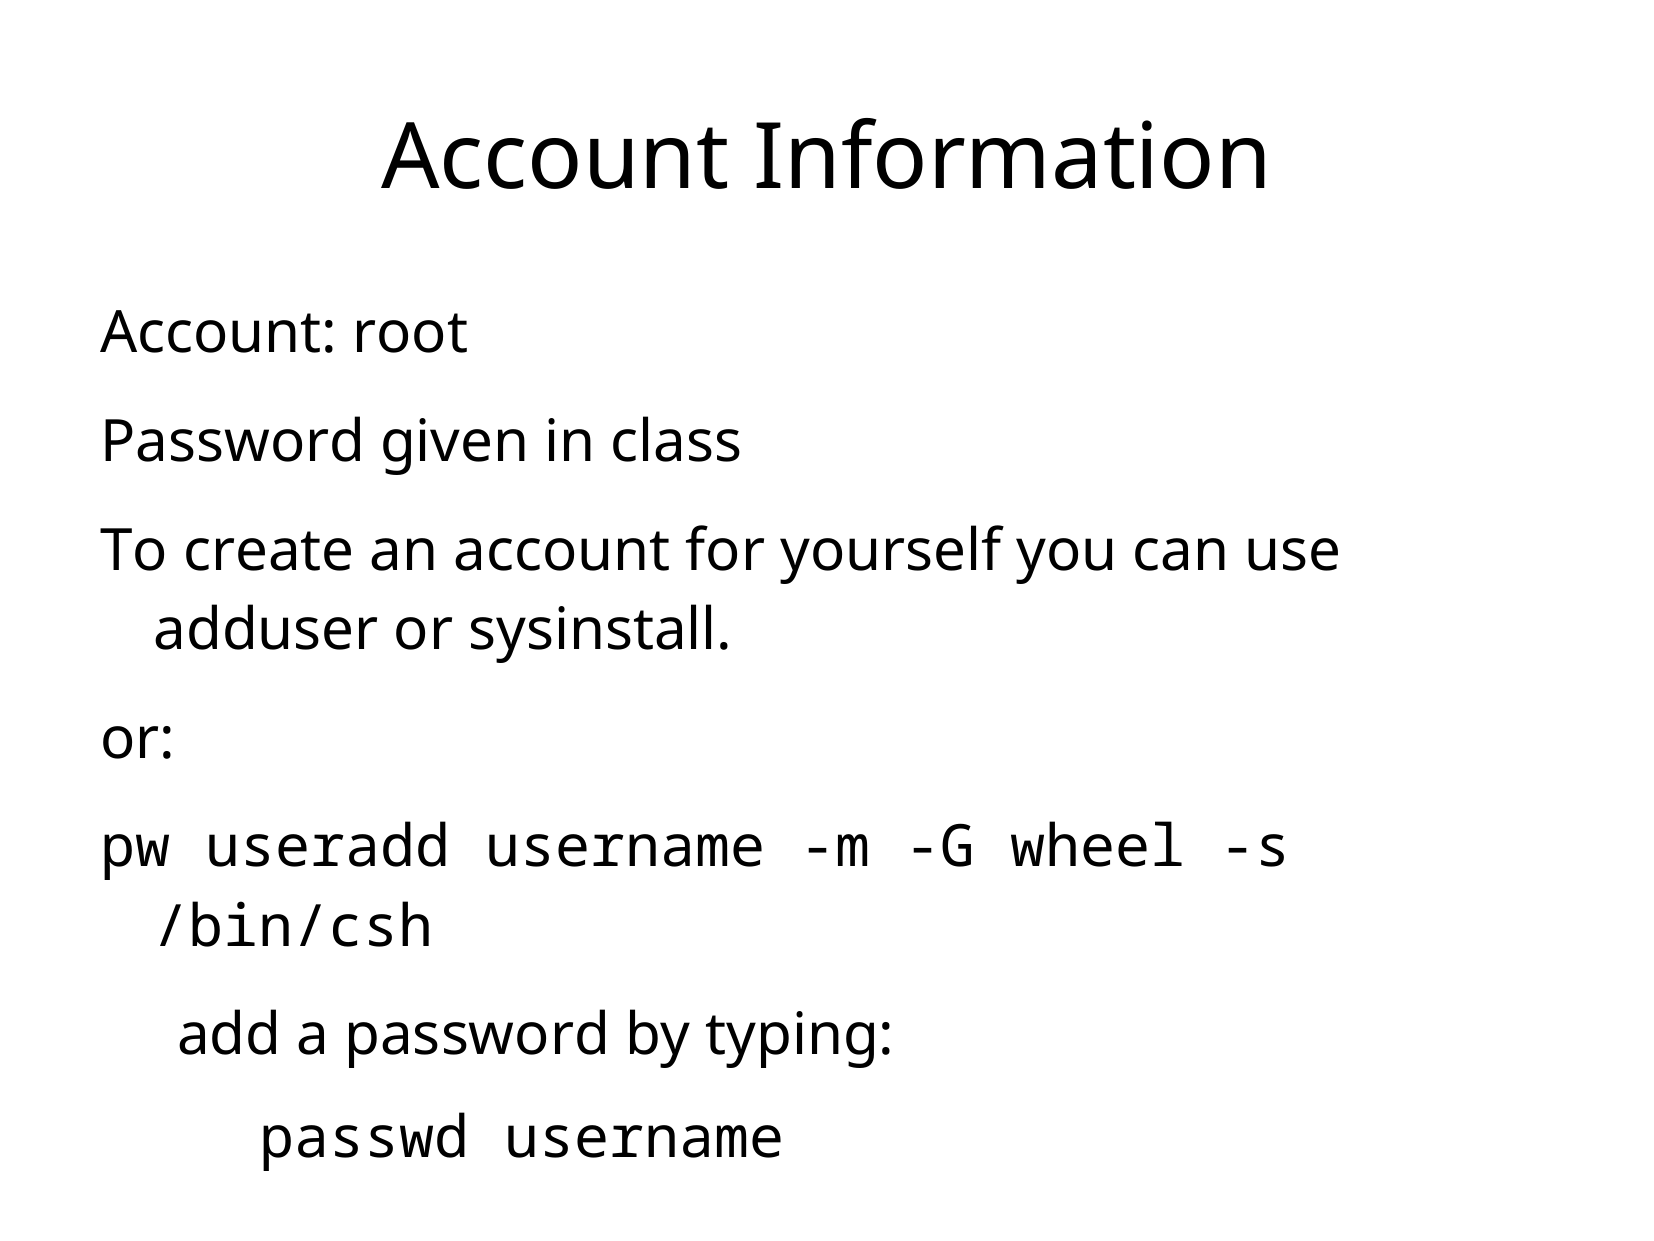

# Account Information
Account: root
Password given in class
To create an account for yourself you can use adduser or sysinstall.
or:
pw useradd username -m -G wheel -s /bin/csh
add a password by typing:
passwd username